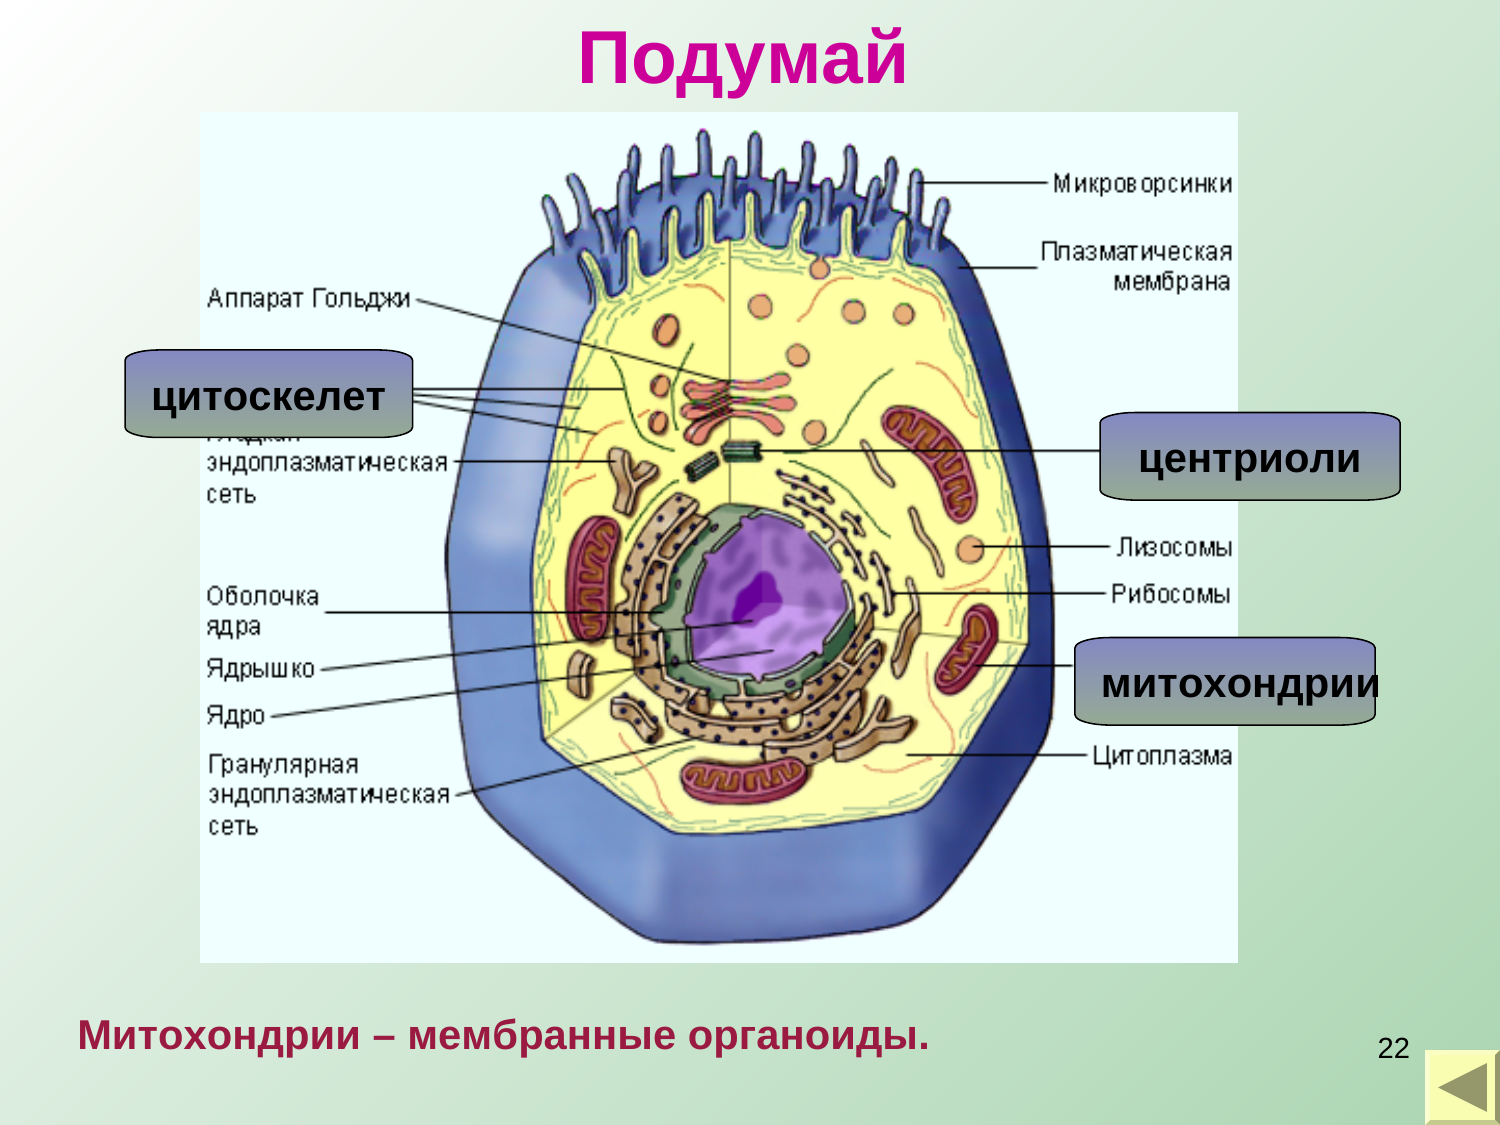

Подумай
цитоскелет
центриоли
митохондрии
Митохондрии – мембранные органоиды.
22